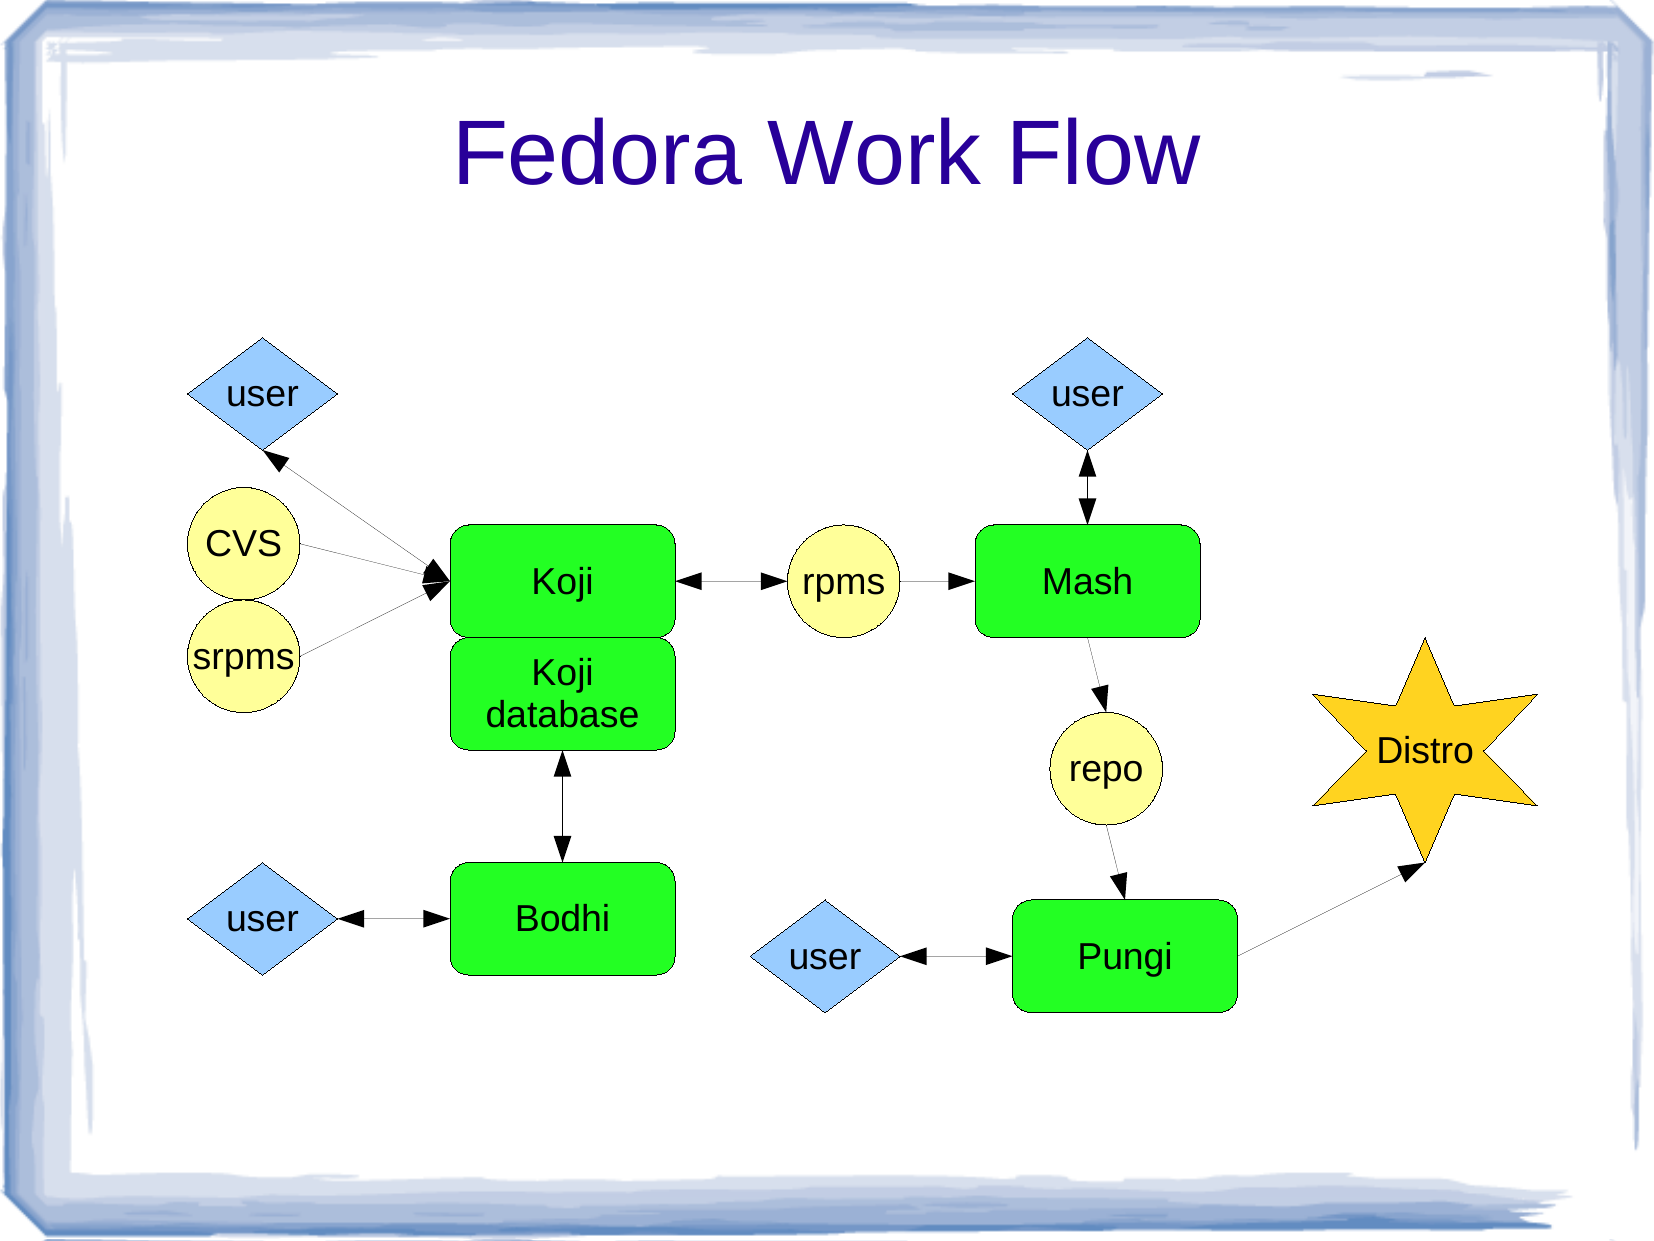

# Fedora Work Flow
user
user
CVS
Koji
rpms
Mash
srpms
Koji
database
Distro
repo
user
Bodhi
user
Pungi